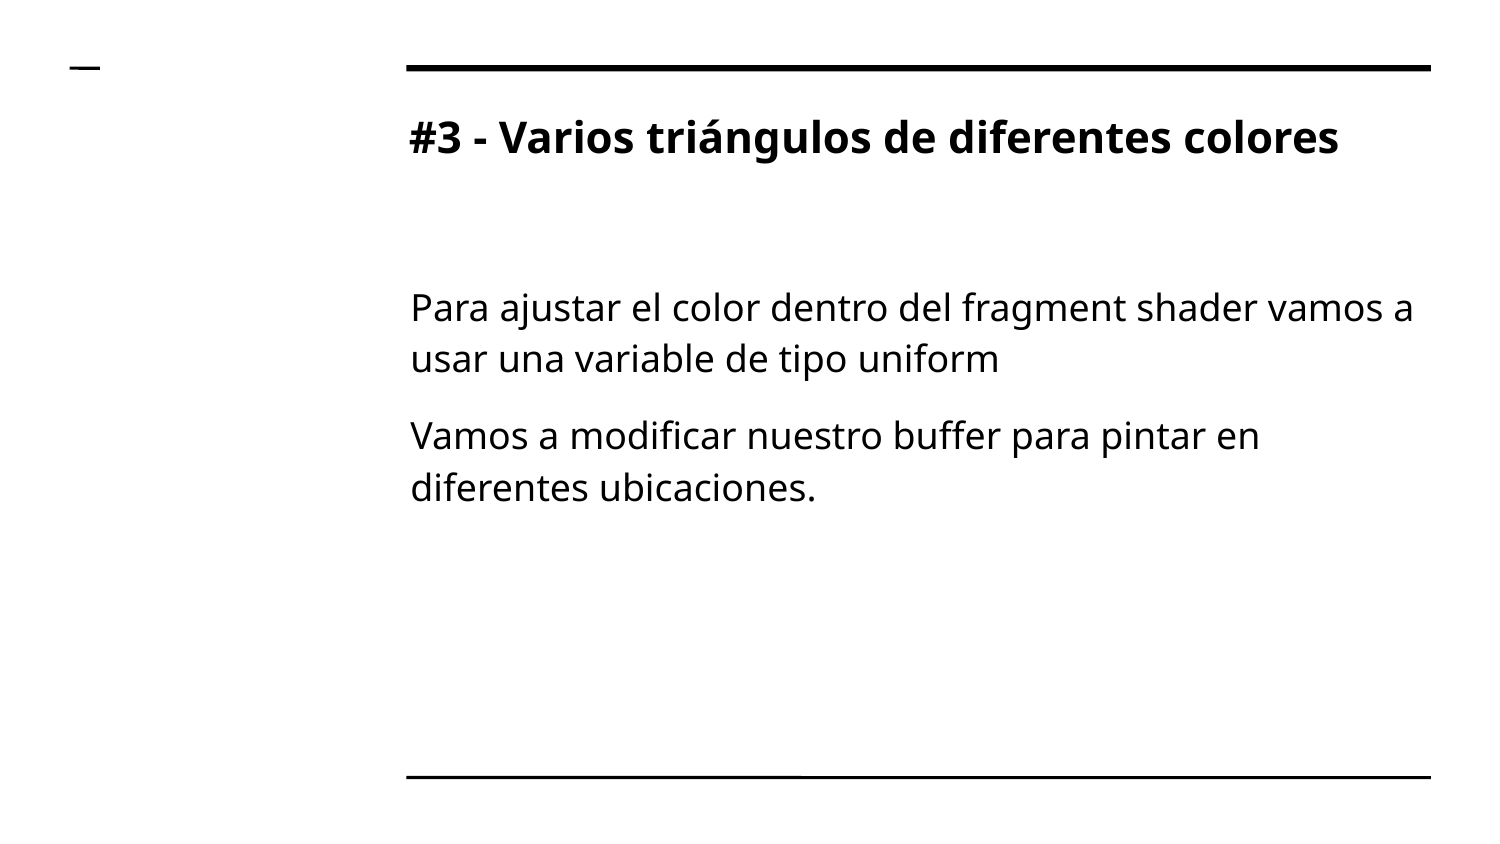

# #3 - Varios triángulos de diferentes colores
Para ajustar el color dentro del fragment shader vamos a usar una variable de tipo uniform
Vamos a modificar nuestro buffer para pintar en diferentes ubicaciones.